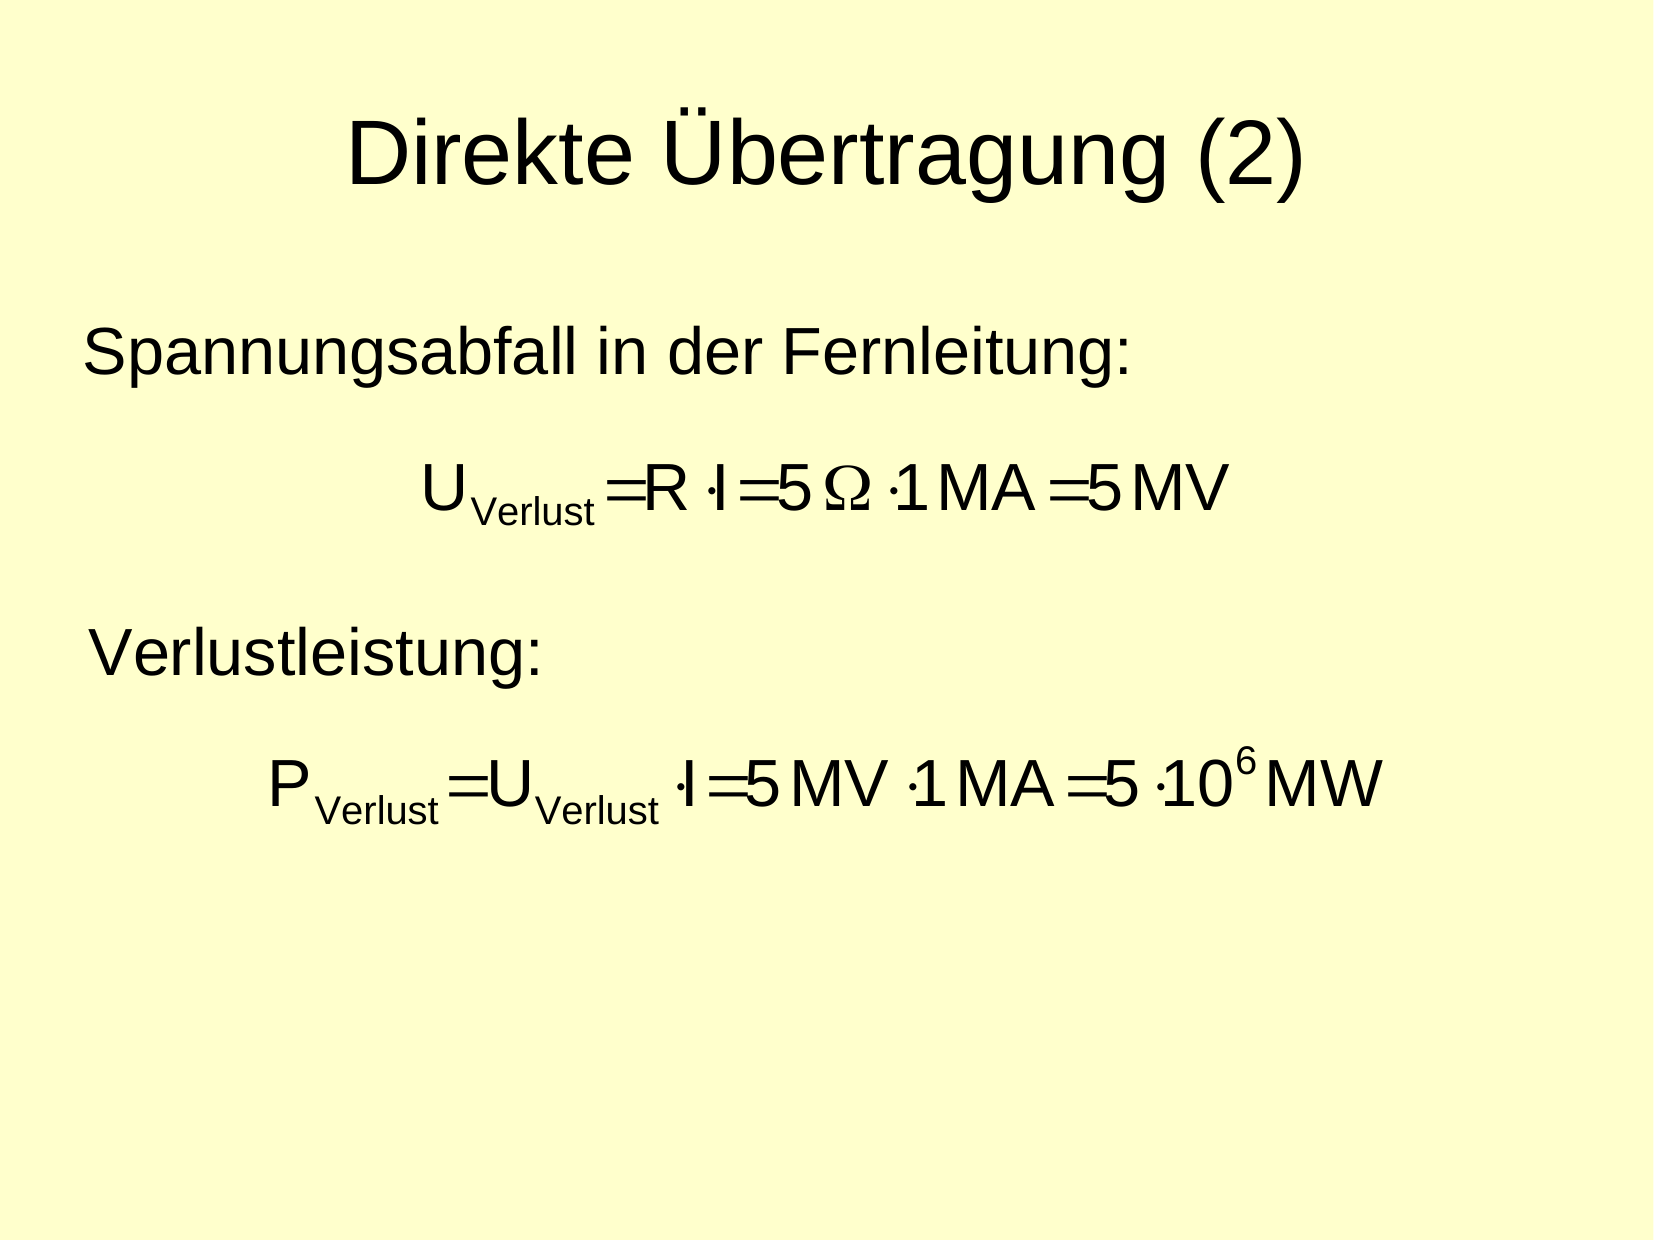

# Direkte Übertragung (2)
Spannungsabfall in der Fernleitung:
Verlustleistung: